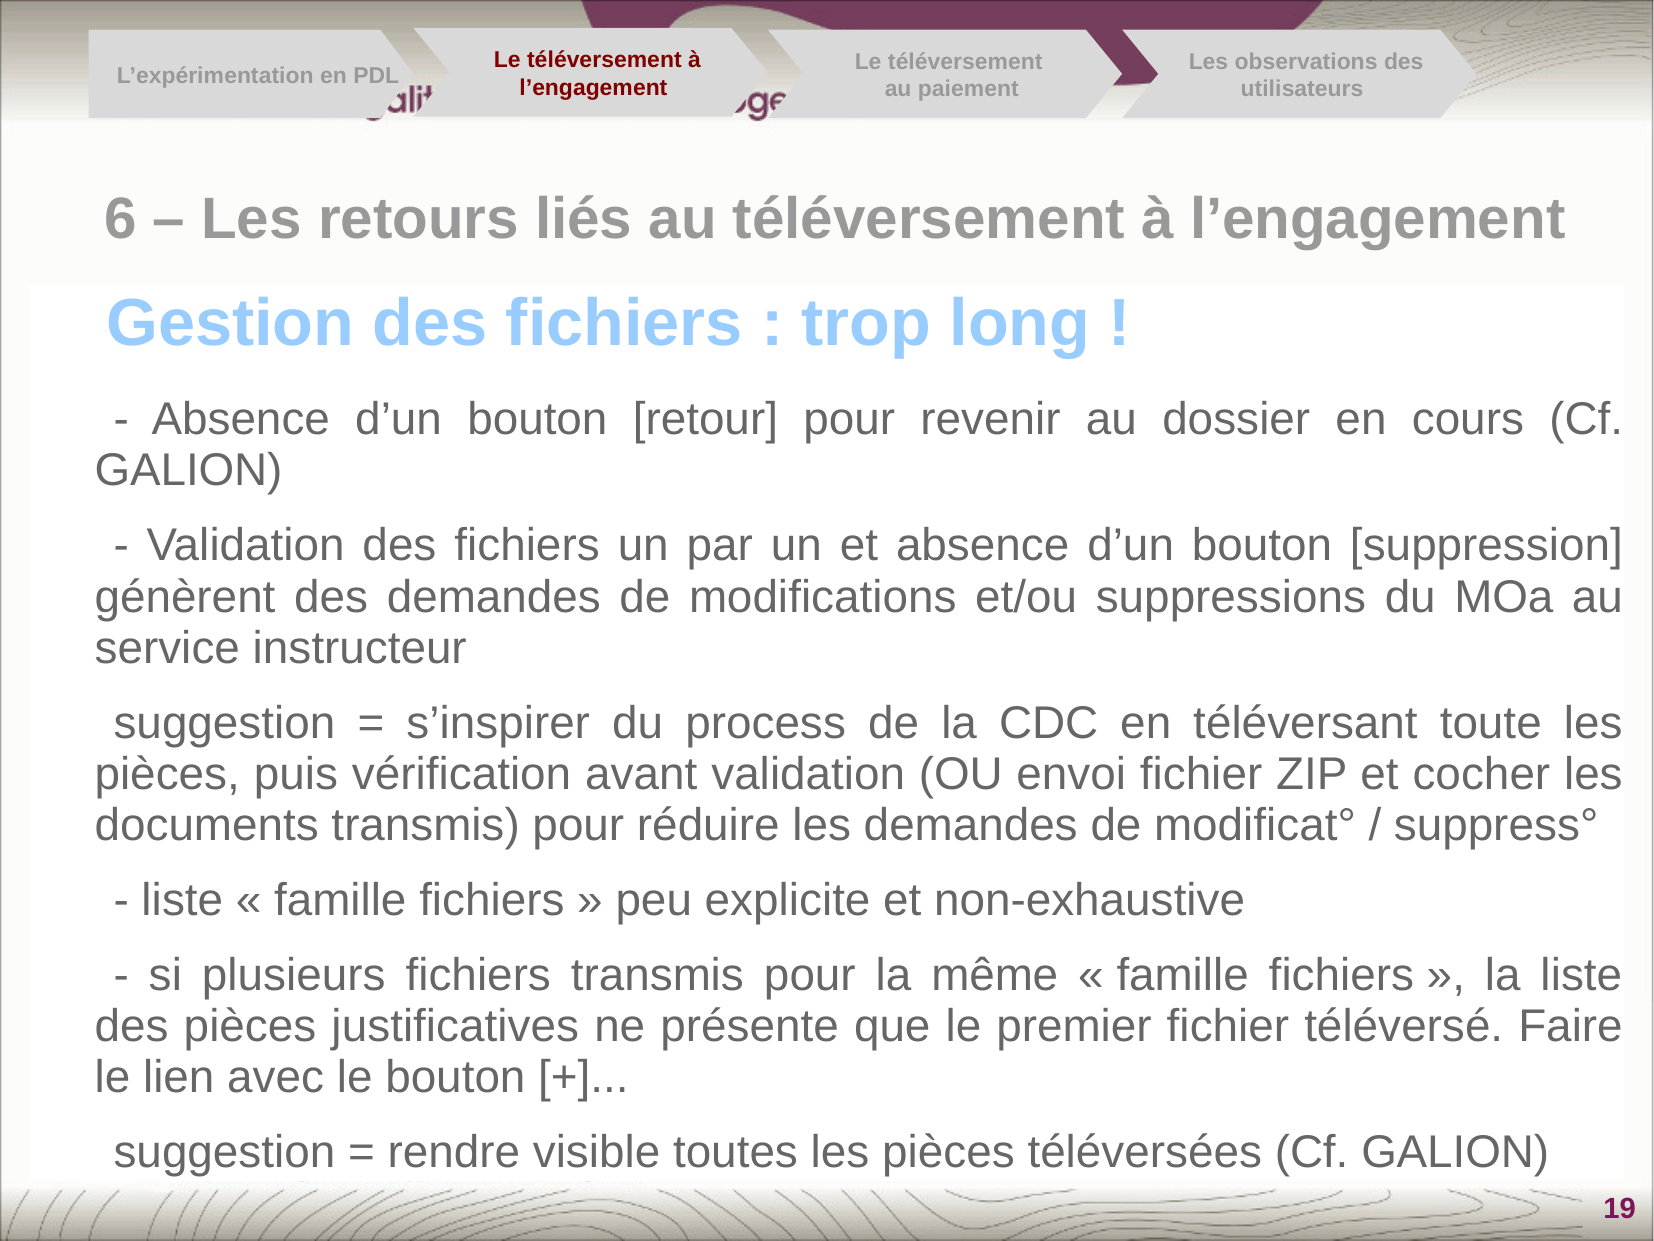

Le téléversement à l’engagement
L’expérimentation en PDL
Le téléversement
au paiement
Les observations des utilisateurs
6 – Les retours liés au téléversement à l’engagement
# Gestion des fichiers : trop long !
- Absence d’un bouton [retour] pour revenir au dossier en cours (Cf. GALION)
- Validation des fichiers un par un et absence d’un bouton [suppression] génèrent des demandes de modifications et/ou suppressions du MOa au service instructeur
suggestion = s’inspirer du process de la CDC en téléversant toute les pièces, puis vérification avant validation (OU envoi fichier ZIP et cocher les documents transmis) pour réduire les demandes de modificat° / suppress°
- liste « famille fichiers » peu explicite et non-exhaustive
- si plusieurs fichiers transmis pour la même « famille fichiers », la liste des pièces justificatives ne présente que le premier fichier téléversé. Faire le lien avec le bouton [+]...
suggestion = rendre visible toutes les pièces téléversées (Cf. GALION)
DREAL Bretagne : Le logement locatif social - Données SISAL année 2013